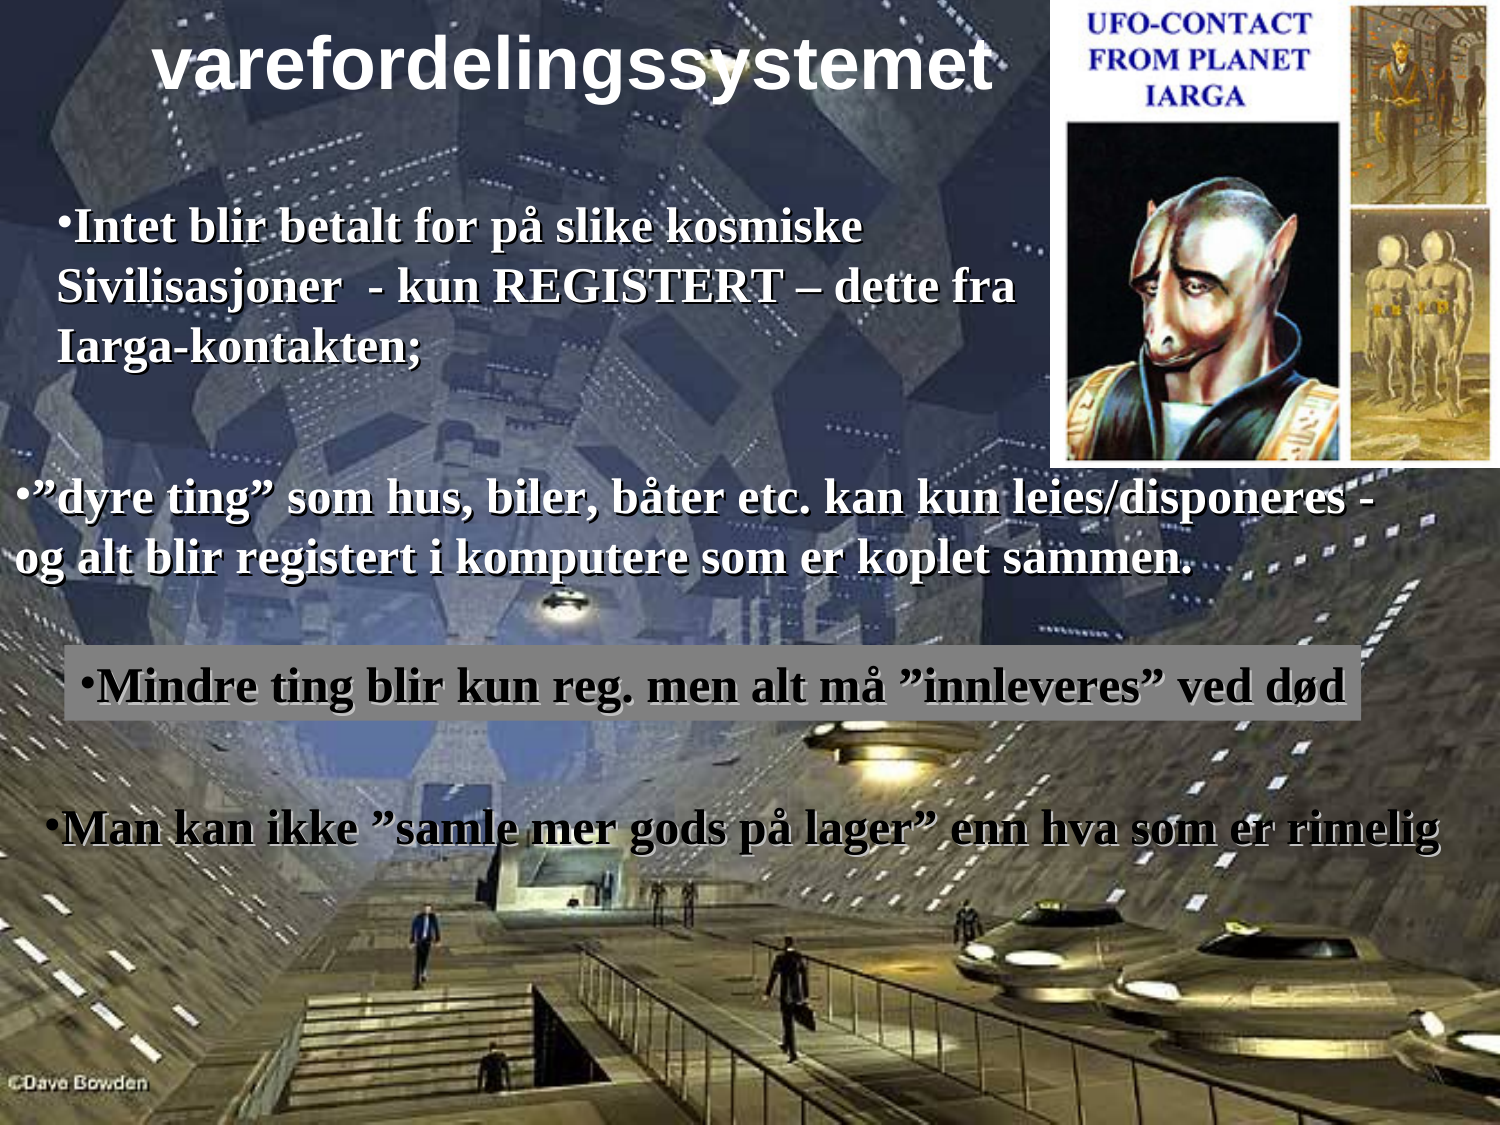

varefordelingssystemet
Intet blir betalt for på slike kosmiske
Sivilisasjoner - kun REGISTERT – dette fra
Iarga-kontakten;
”dyre ting” som hus, biler, båter etc. kan kun leies/disponeres -
og alt blir registert i komputere som er koplet sammen.
Mindre ting blir kun reg. men alt må ”innleveres” ved død
Man kan ikke ”samle mer gods på lager” enn hva som er rimelig